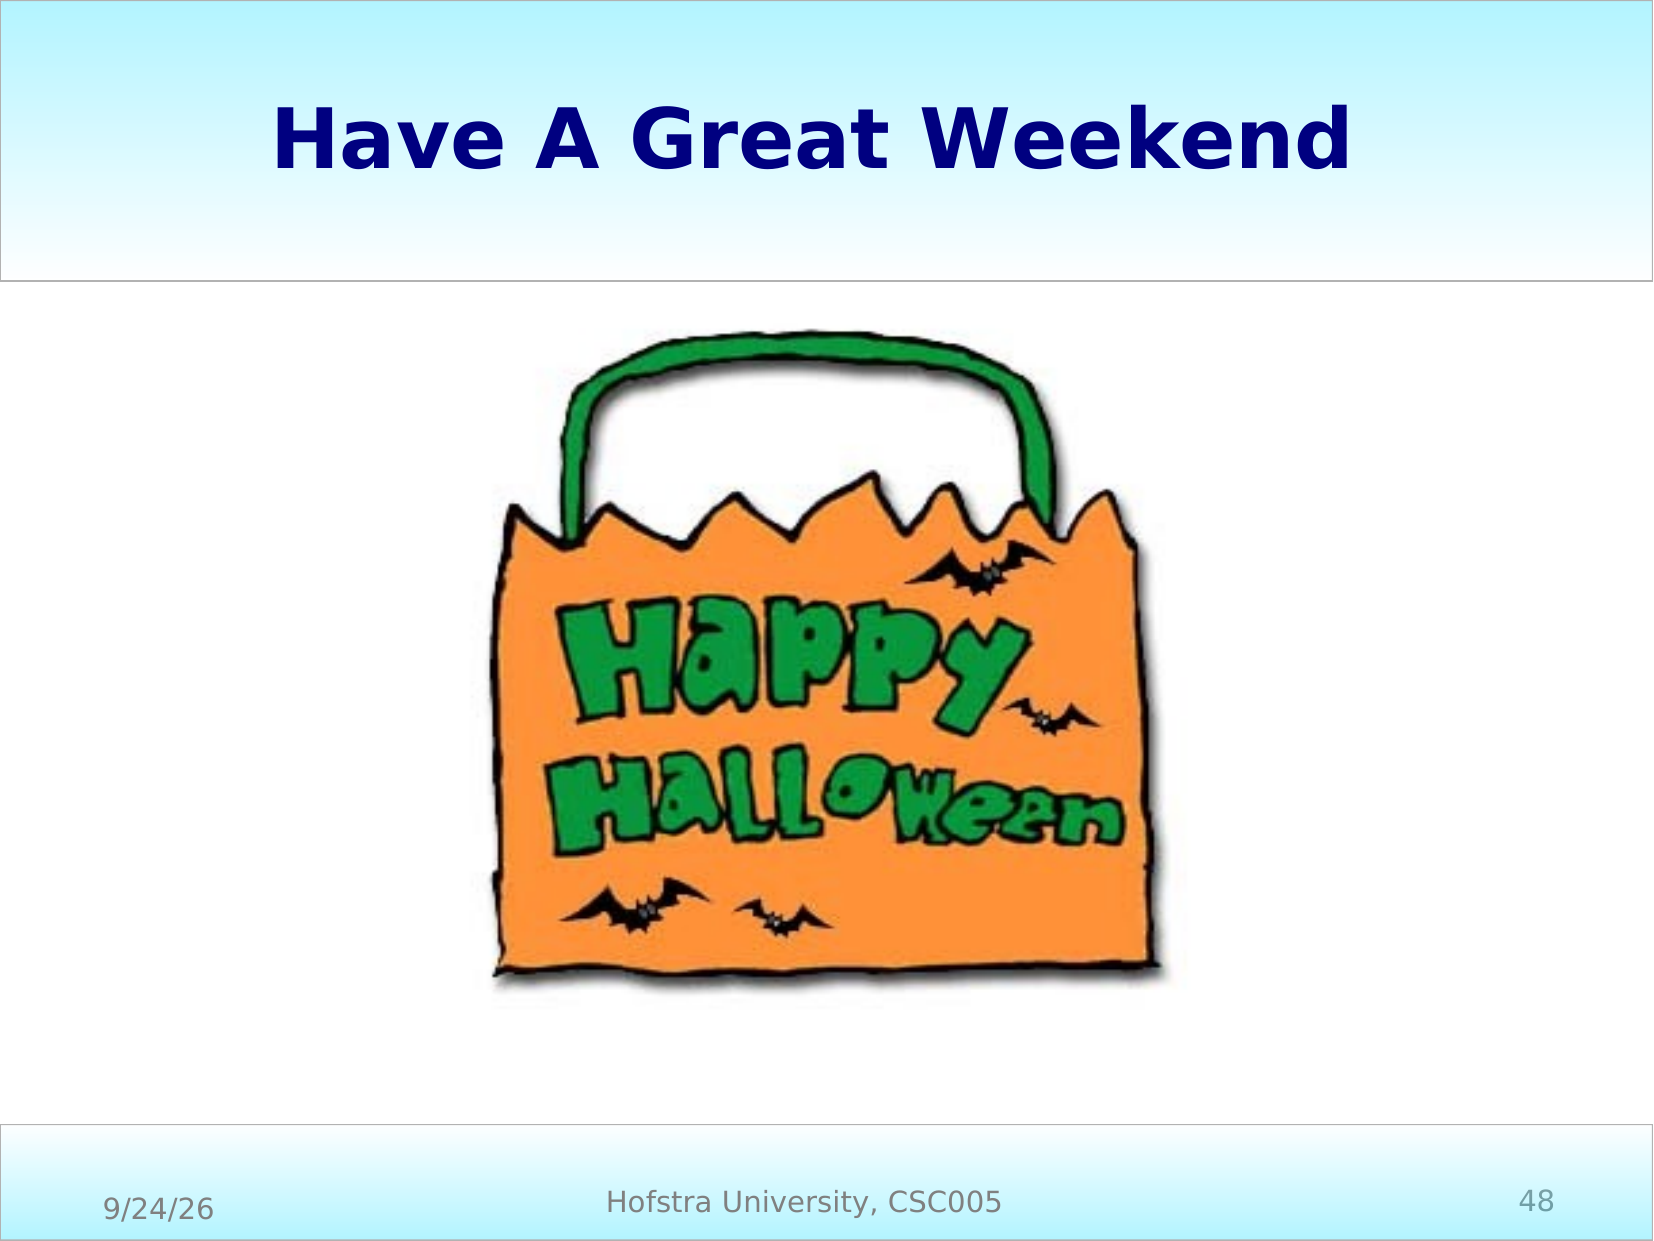

# Have A Great Weekend
48
Hofstra University, CSC005